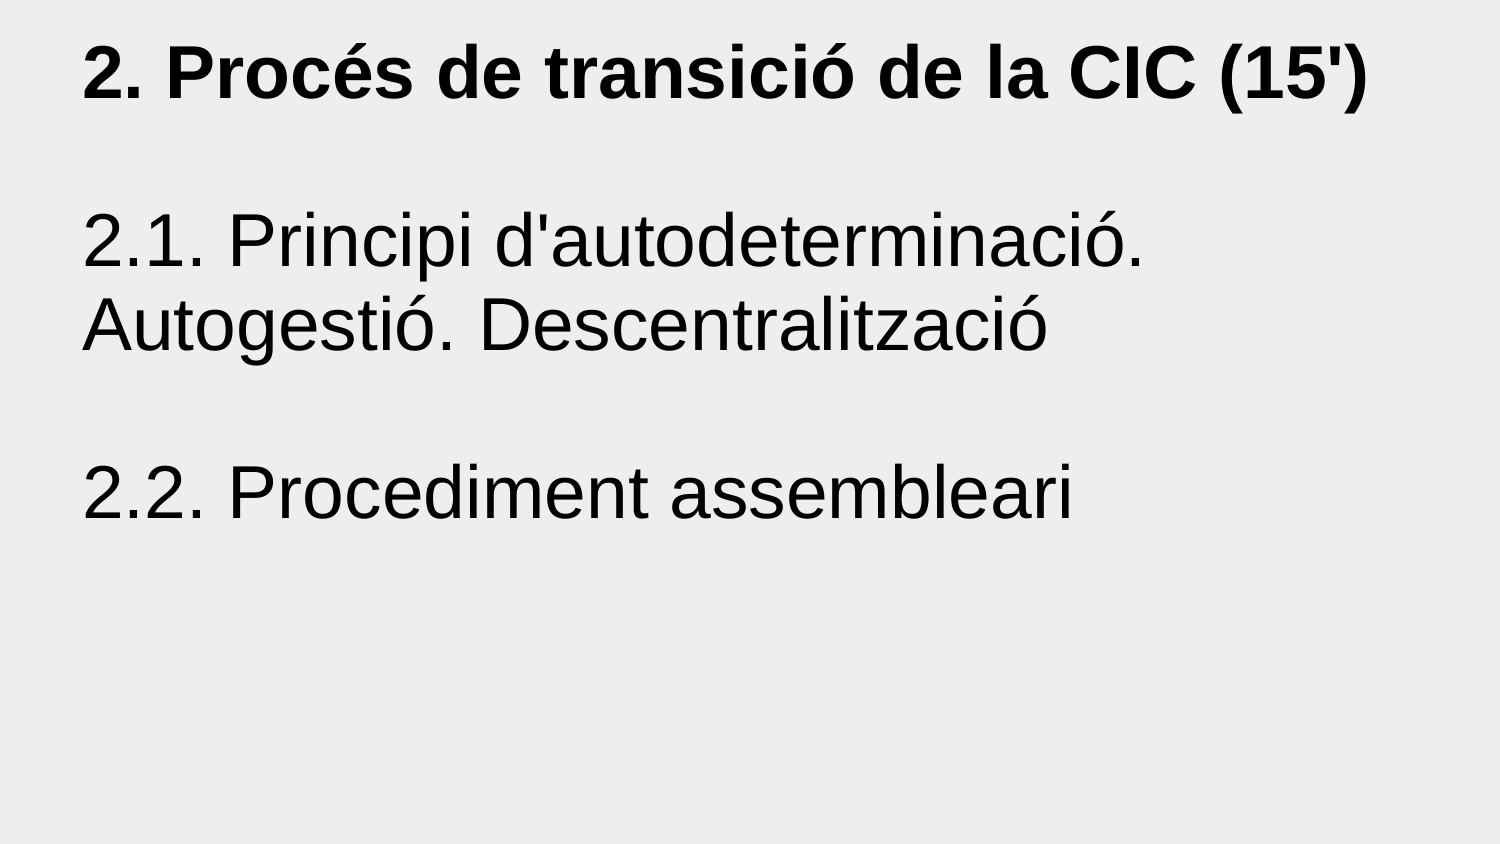

2. Procés de transició de la CIC (15')
2.1. Principi d'autodeterminació.
Autogestió. Descentralització
2.2. Procediment assembleari